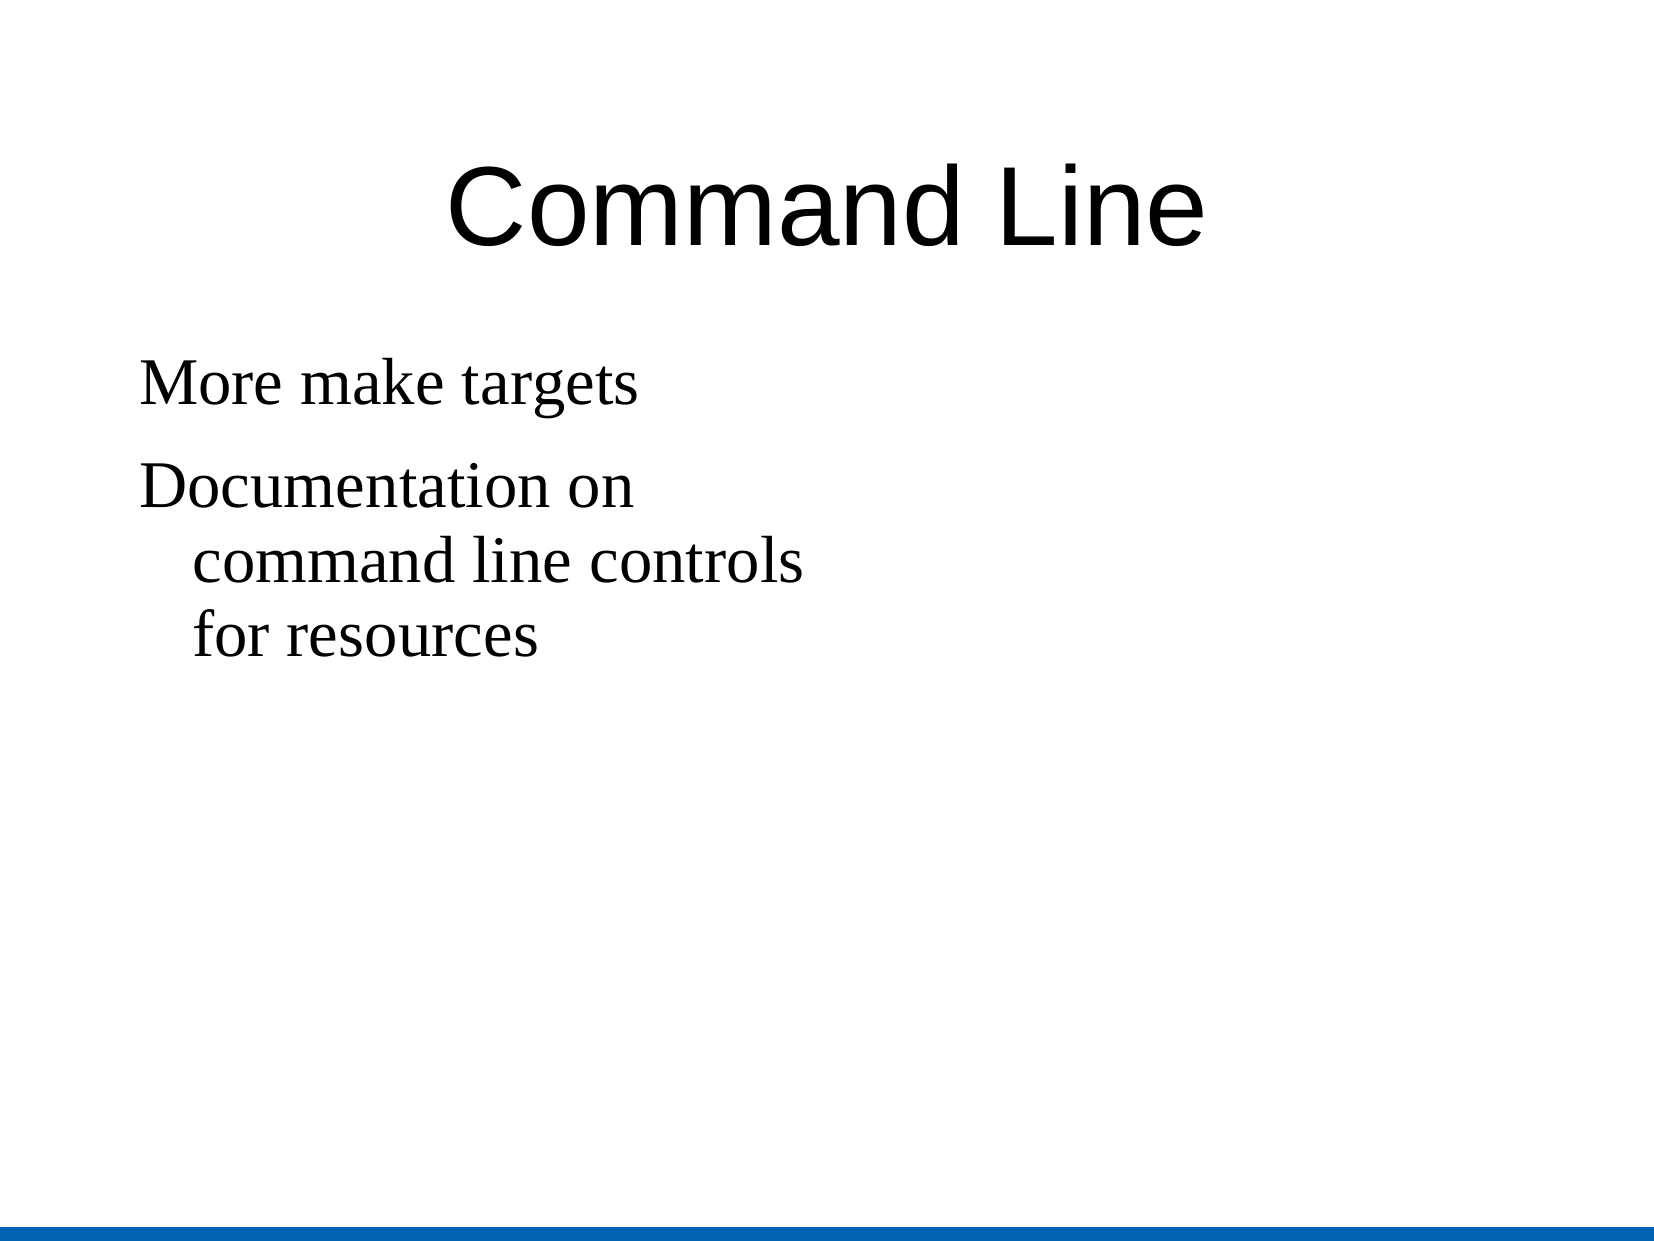

# Command Line
More make targets
Documentation on command line controls for resources